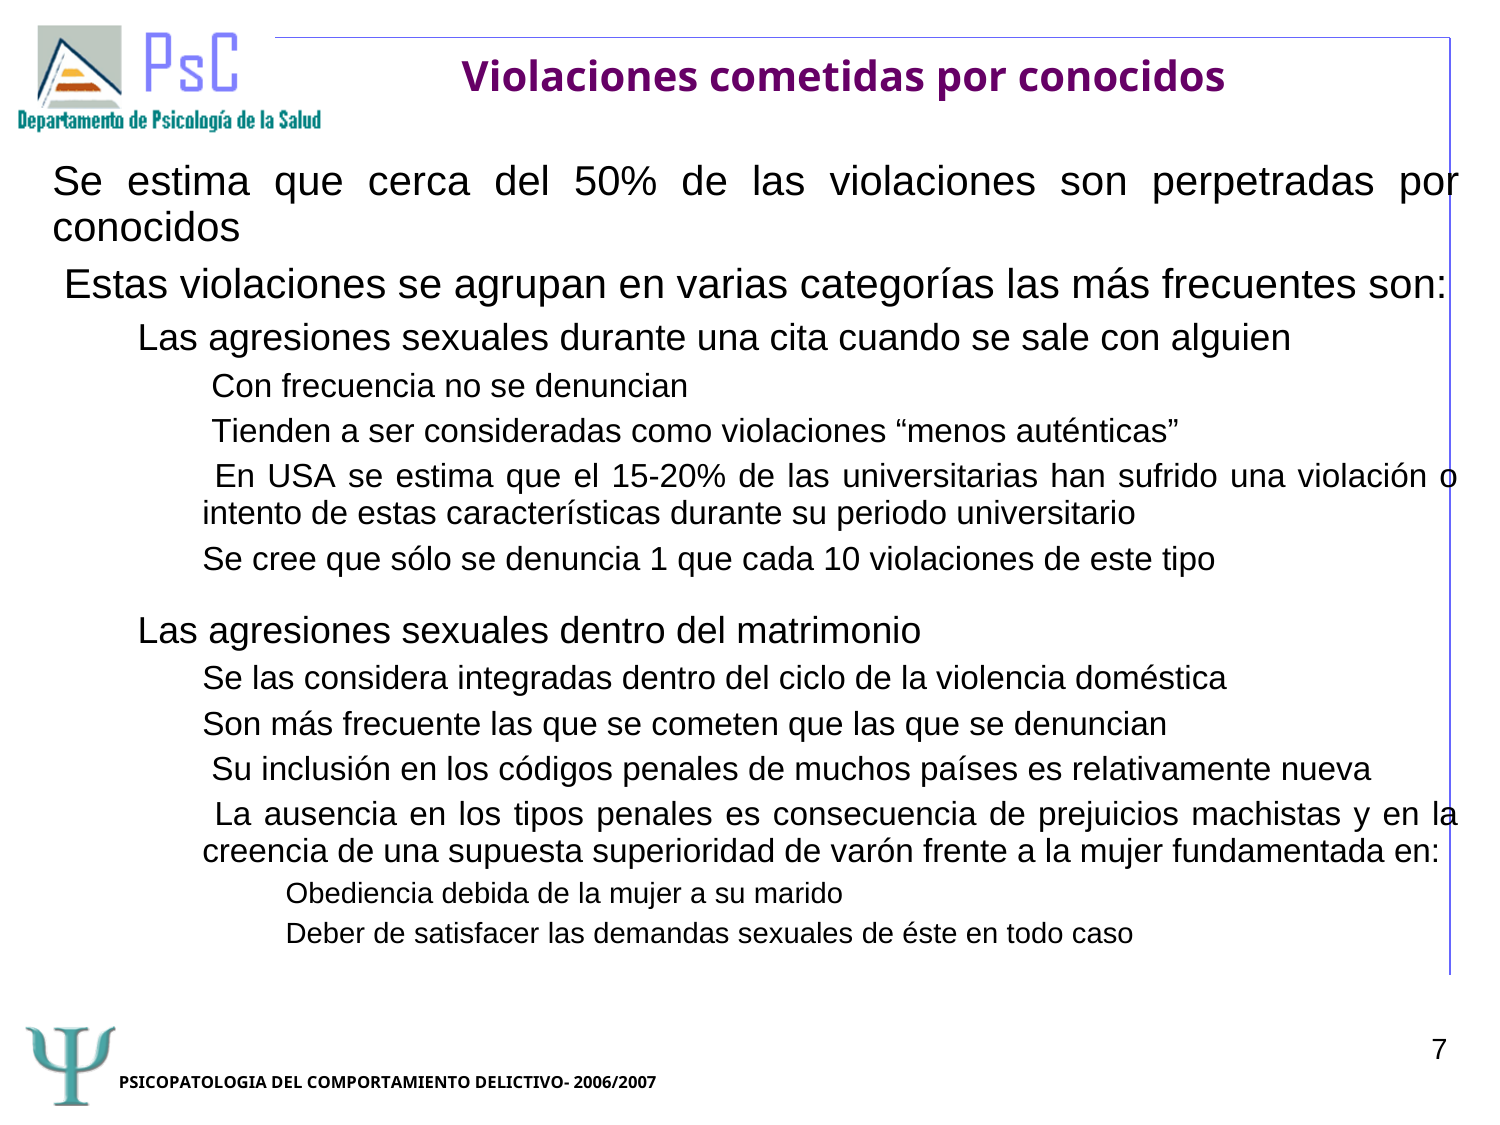

# Violaciones cometidas por conocidos
Se estima que cerca del 50% de las violaciones son perpetradas por conocidos
 Estas violaciones se agrupan en varias categorías las más frecuentes son:
 Las agresiones sexuales durante una cita cuando se sale con alguien
 Con frecuencia no se denuncian
 Tienden a ser consideradas como violaciones “menos auténticas”
 En USA se estima que el 15-20% de las universitarias han sufrido una violación o intento de estas características durante su periodo universitario
Se cree que sólo se denuncia 1 que cada 10 violaciones de este tipo
 Las agresiones sexuales dentro del matrimonio
Se las considera integradas dentro del ciclo de la violencia doméstica
Son más frecuente las que se cometen que las que se denuncian
 Su inclusión en los códigos penales de muchos países es relativamente nueva
 La ausencia en los tipos penales es consecuencia de prejuicios machistas y en la creencia de una supuesta superioridad de varón frente a la mujer fundamentada en:
 Obediencia debida de la mujer a su marido
 Deber de satisfacer las demandas sexuales de éste en todo caso
7